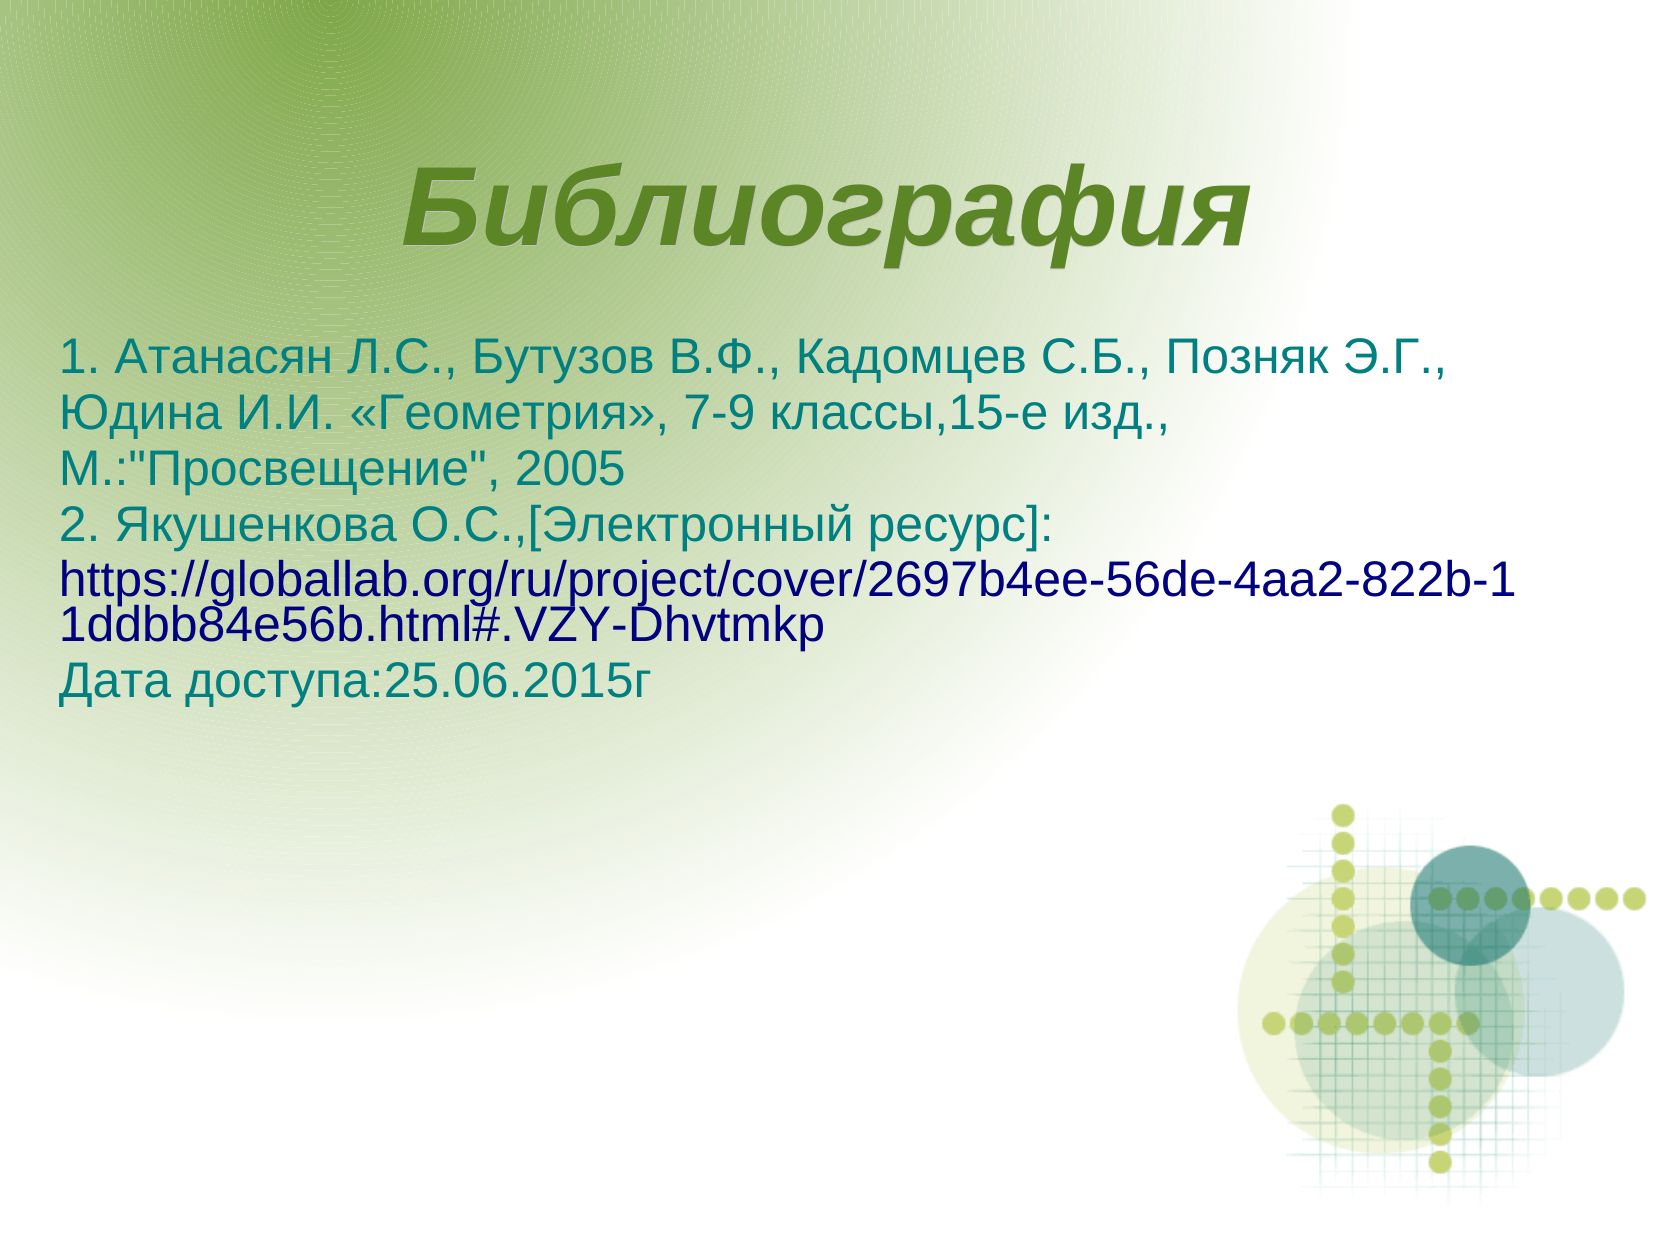

# Библиография
1. Атанасян Л.С., Бутузов В.Ф., Кадомцев С.Б., Позняк Э.Г., Юдина И.И. «Геометрия», 7-9 классы,15-е изд., М.:"Просвещение", 2005
2. Якушенкова О.С.,[Электронный ресурс]:
https://globallab.org/ru/project/cover/2697b4ee-56de-4aa2-822b-11ddbb84e56b.html#.VZY-DhvtmkpДата доступа:25.06.2015г